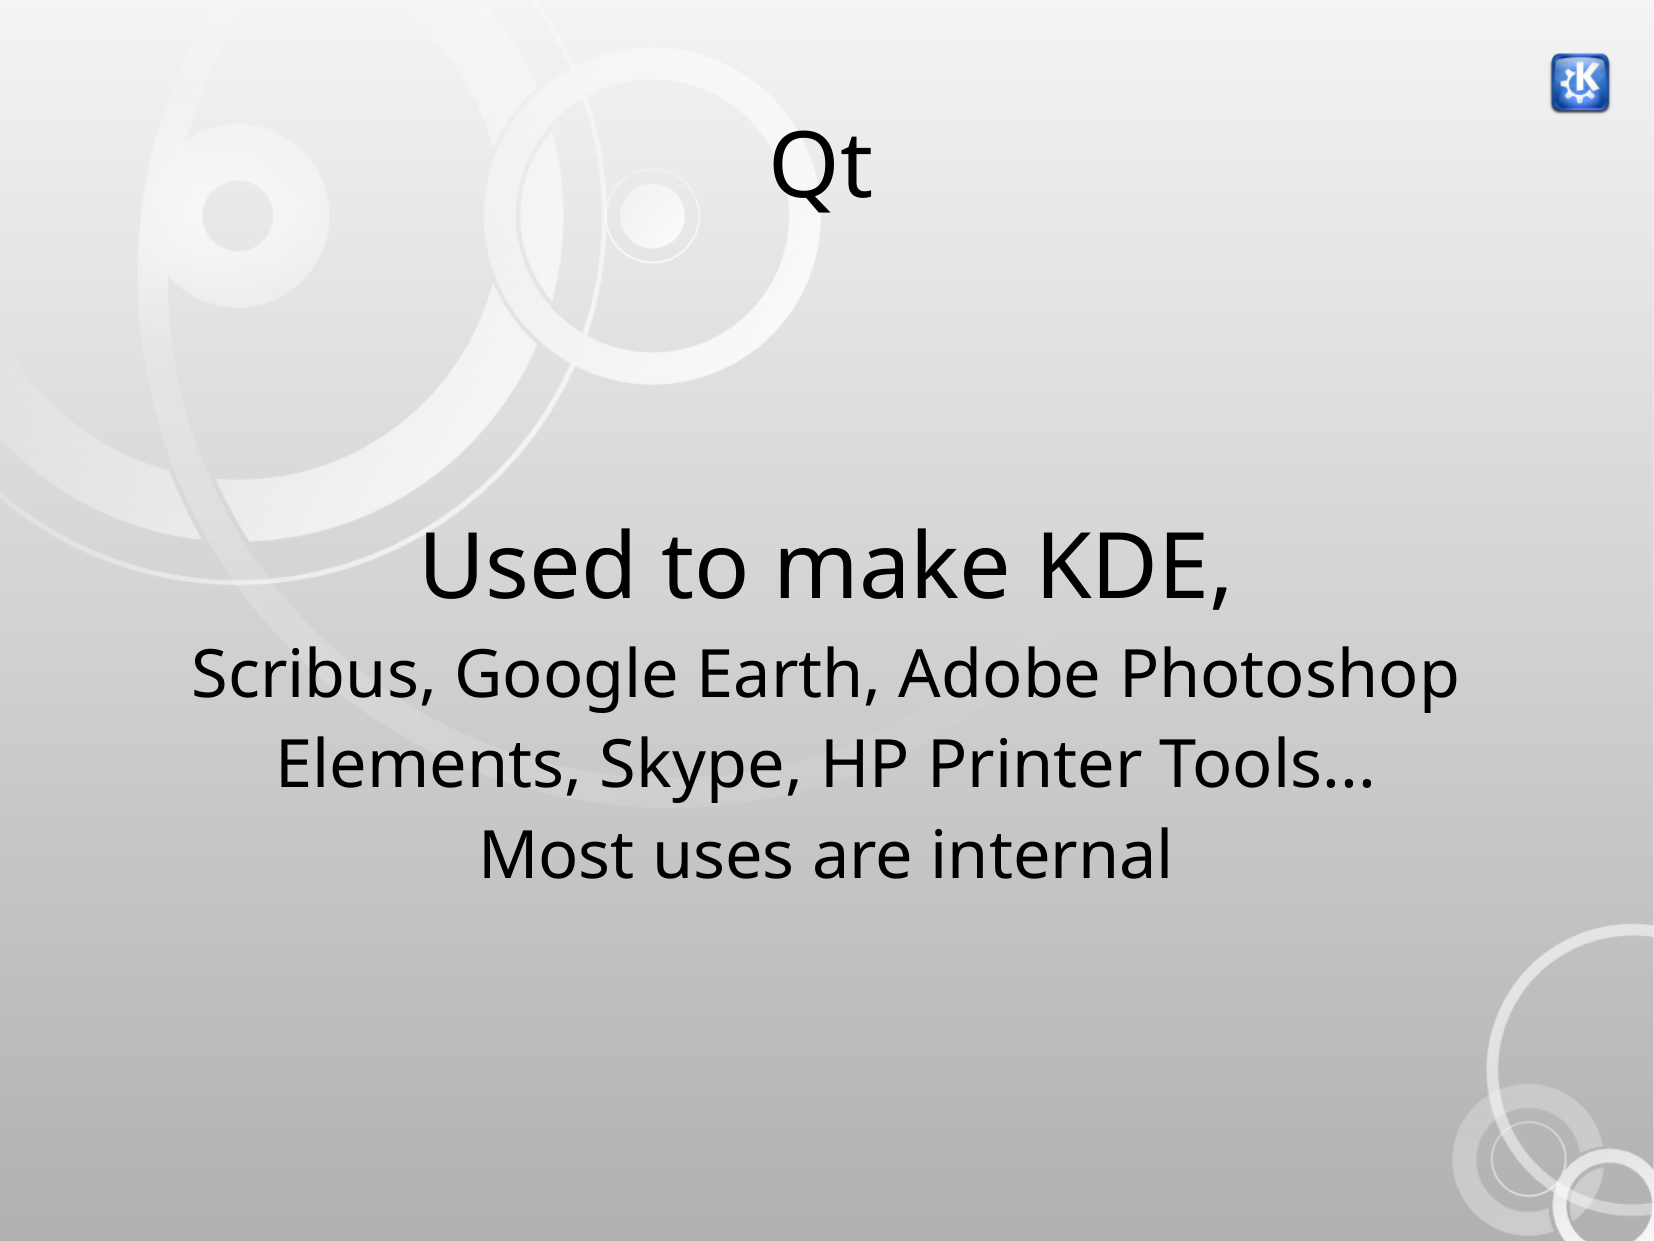

# Qt
Used to make KDE,
Scribus, Google Earth, Adobe Photoshop Elements, Skype, HP Printer Tools...
Most uses are internal